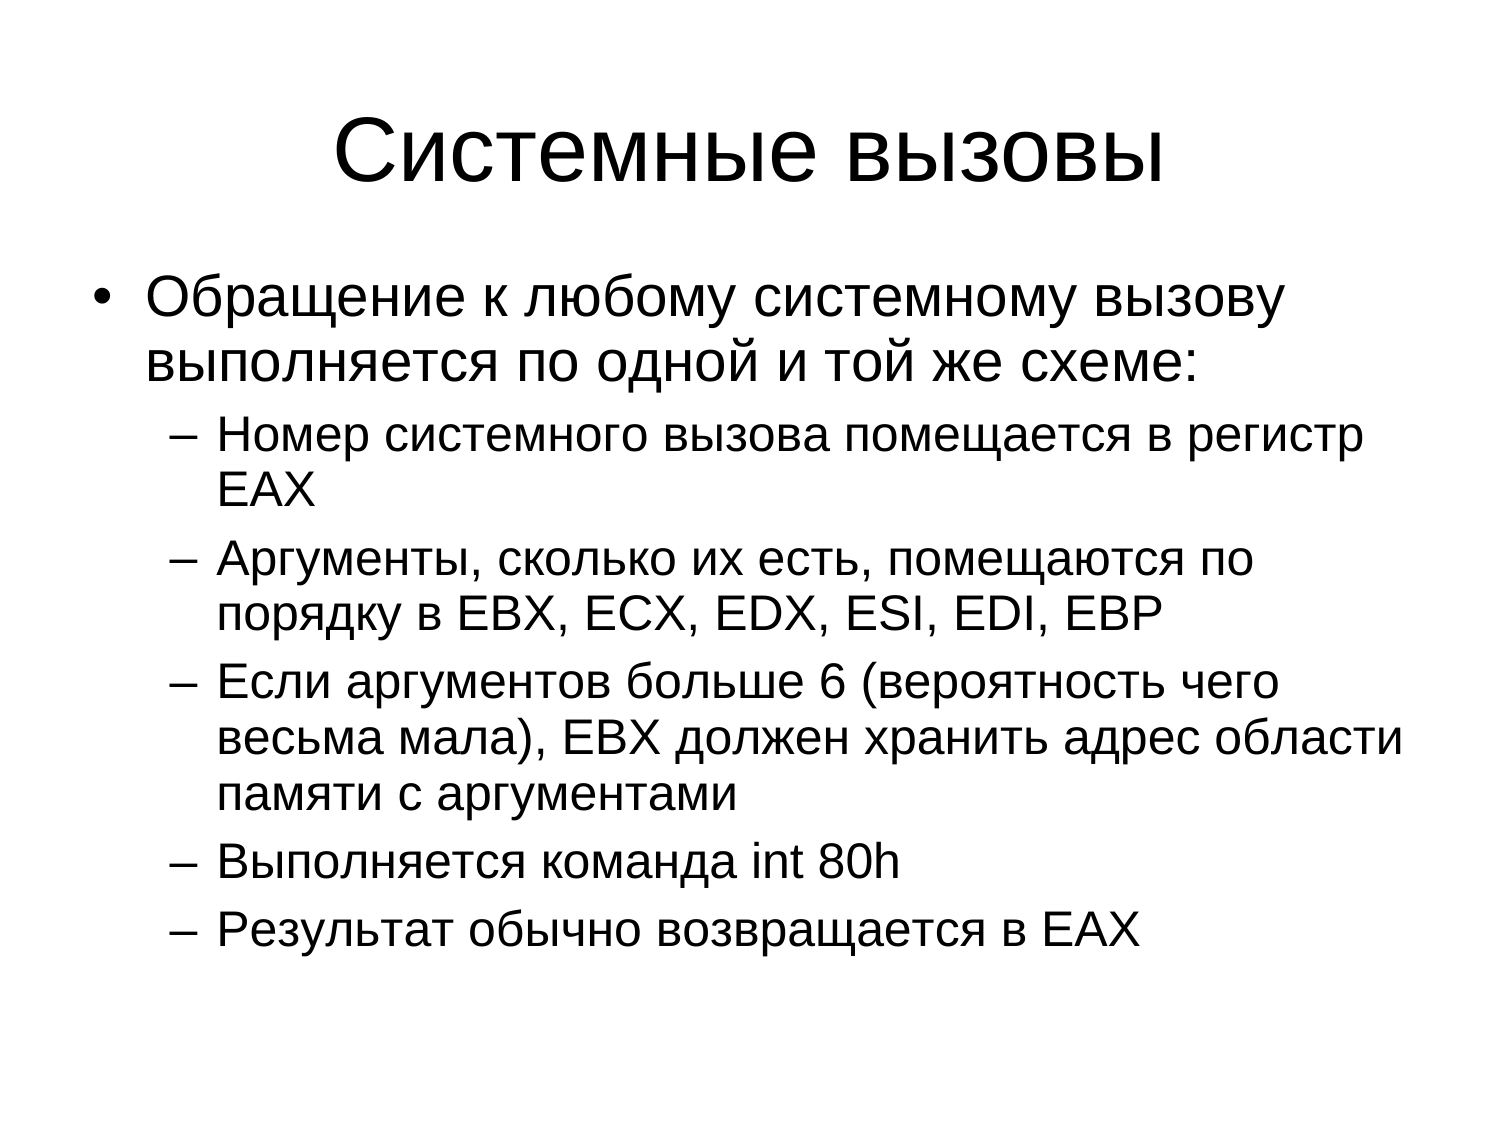

# Системные вызовы
Обращение к любому системному вызову выполняется по одной и той же схеме:
Номер системного вызова помещается в регистр EAX
Аргументы, сколько их есть, помещаются по порядку в EBX, ECX, EDX, ESI, EDI, EBP
Если аргументов больше 6 (вероятность чего весьма мала), EBX должен хранить адрес области памяти с аргументами
Выполняется команда int 80h
Результат обычно возвращается в EAX